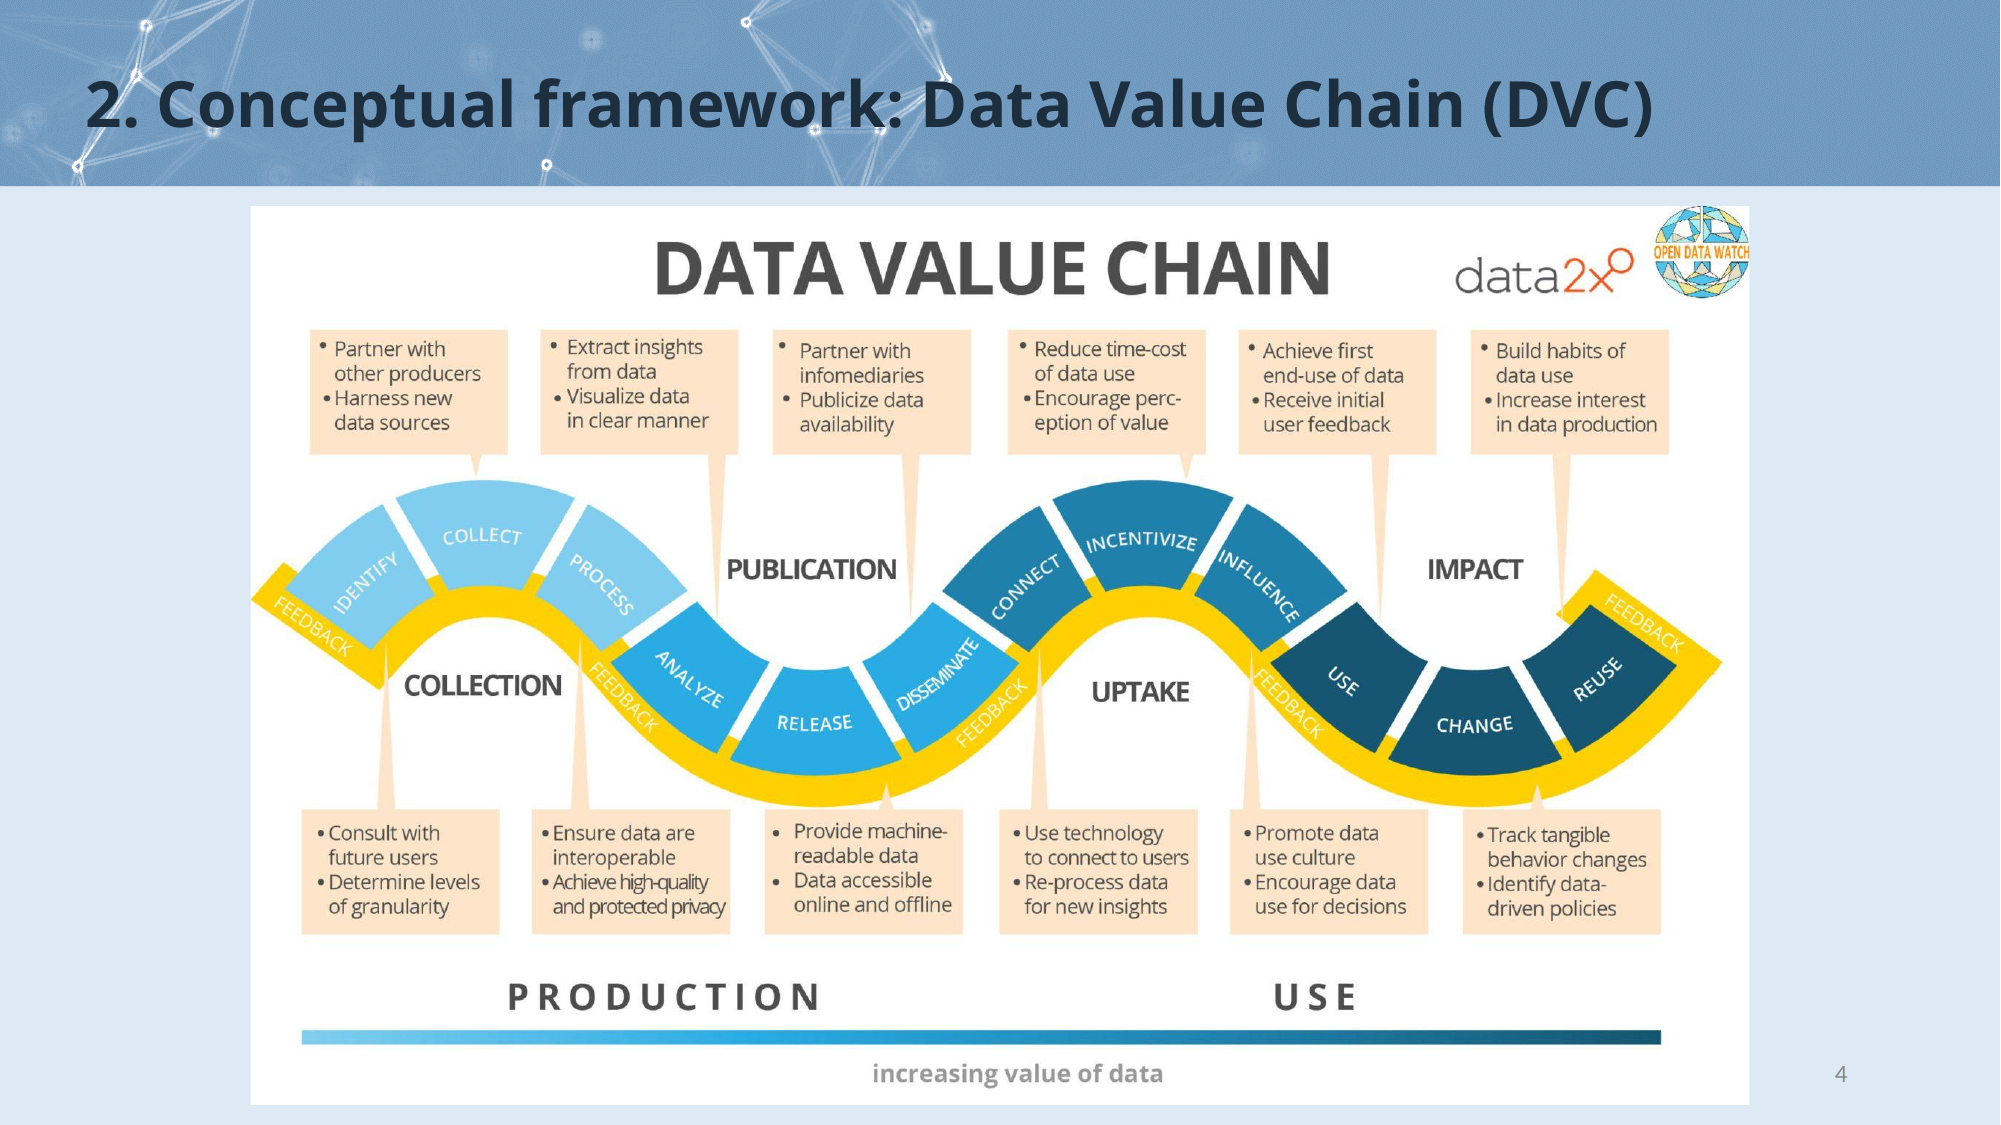

2. Conceptual framework: Data Value Chain (DVC)